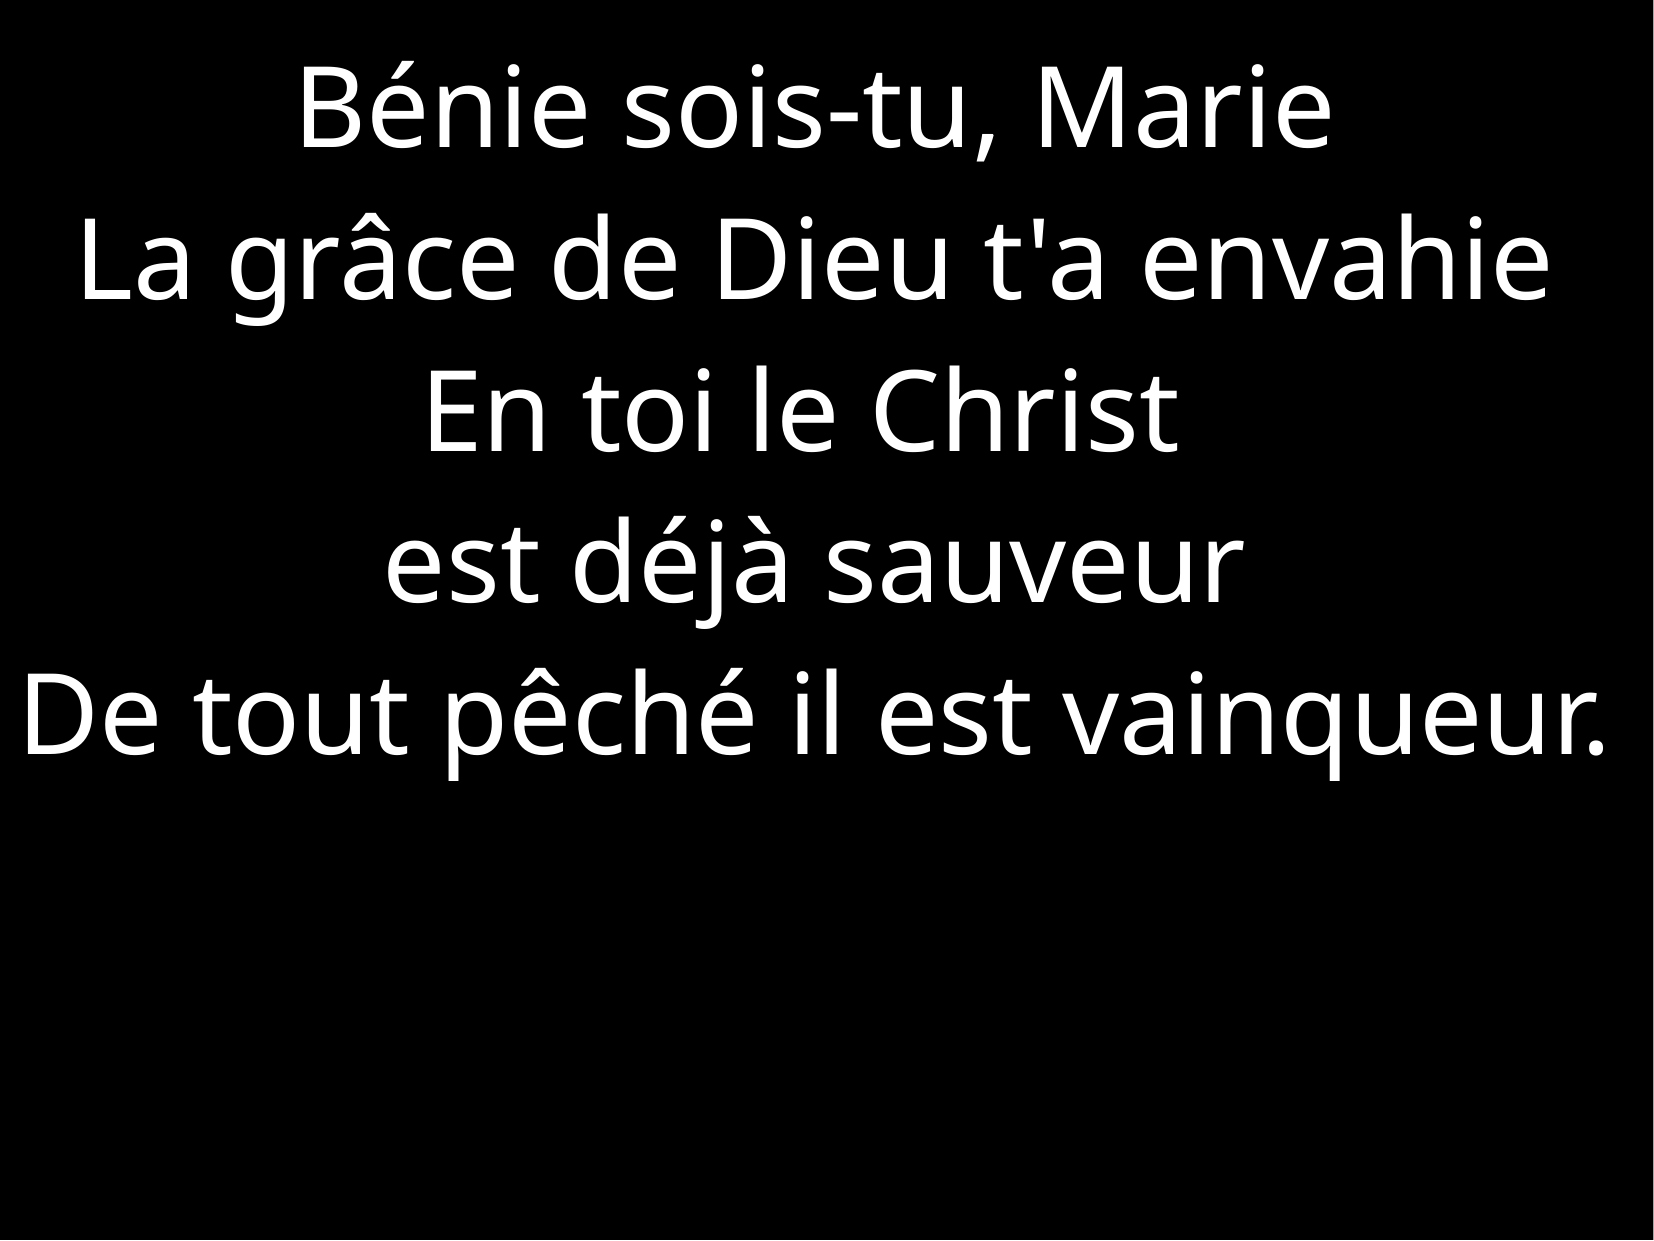

# Bénie sois-tu, Marie
La grâce de Dieu t'a envahie
En toi le Christ
est déjà sauveur
De tout pêché il est vainqueur.